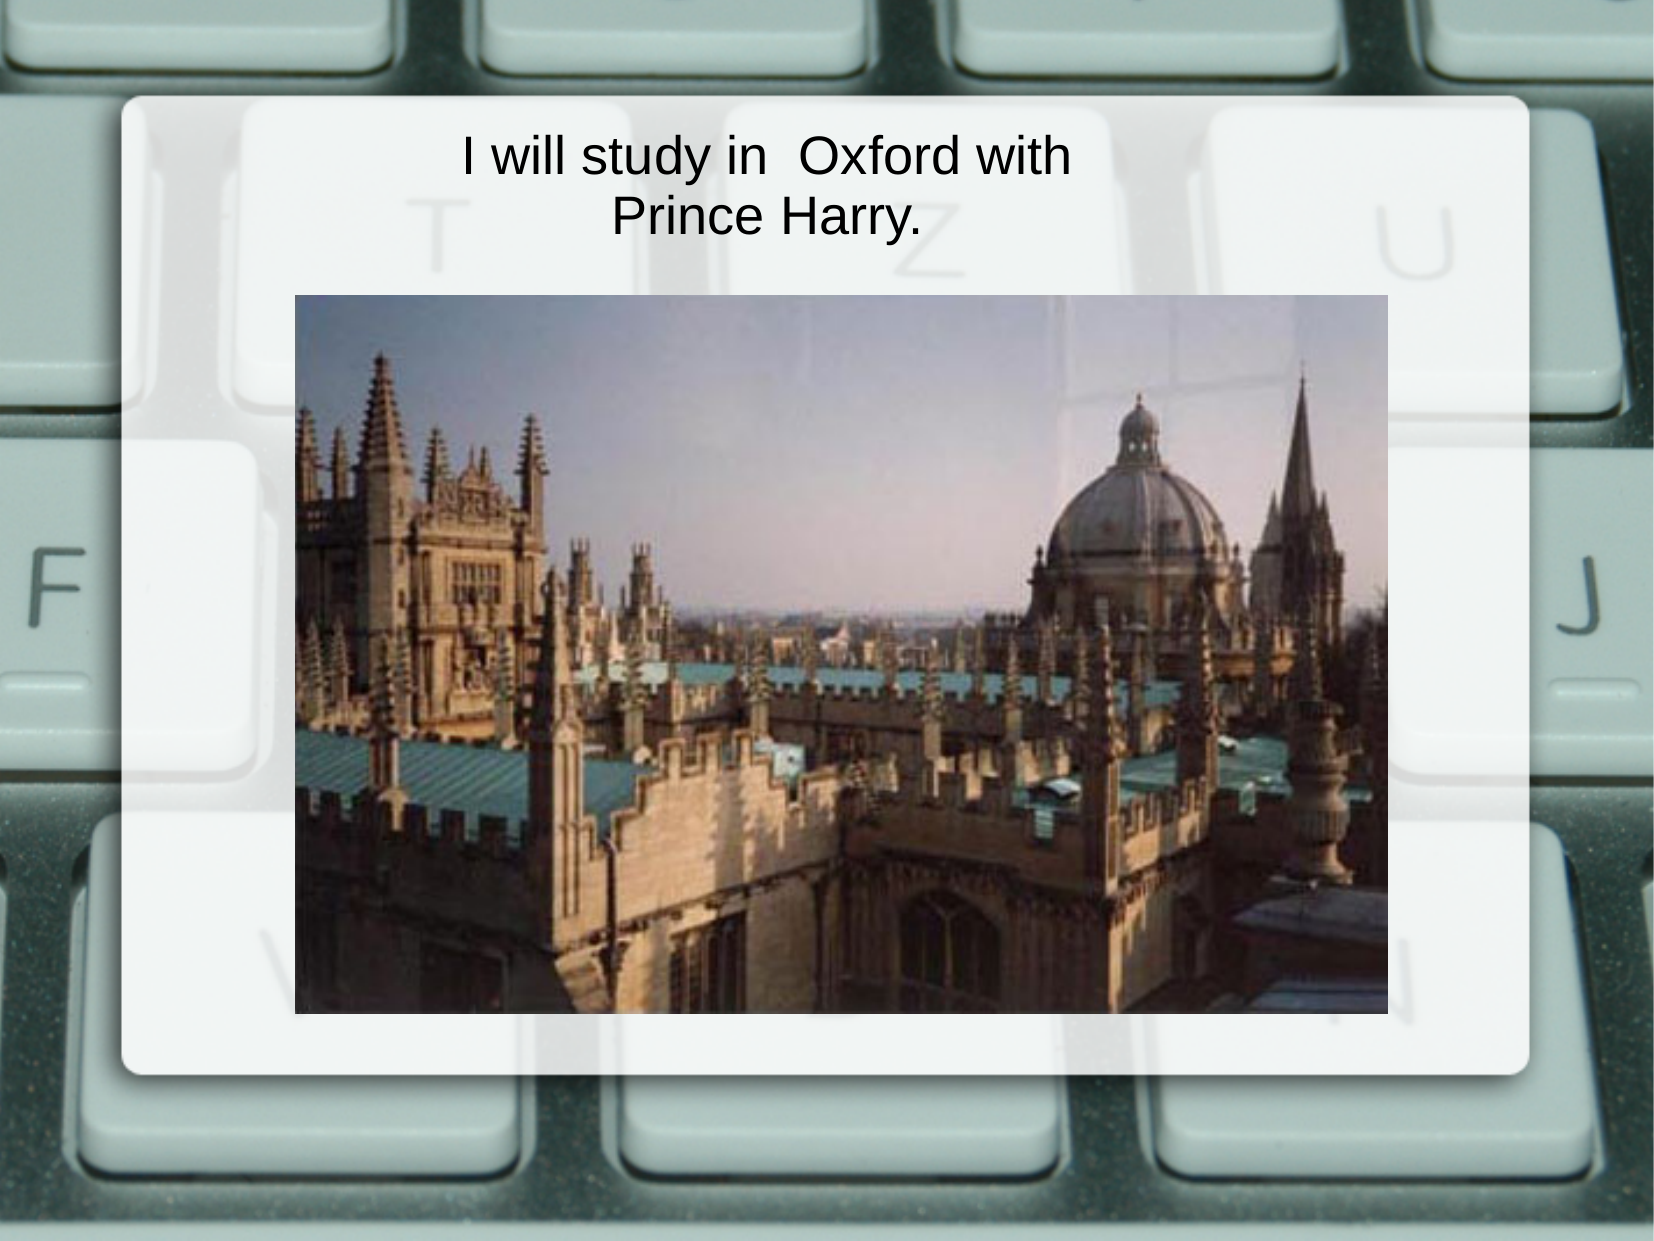

I will study in Oxford with Prince Harry.